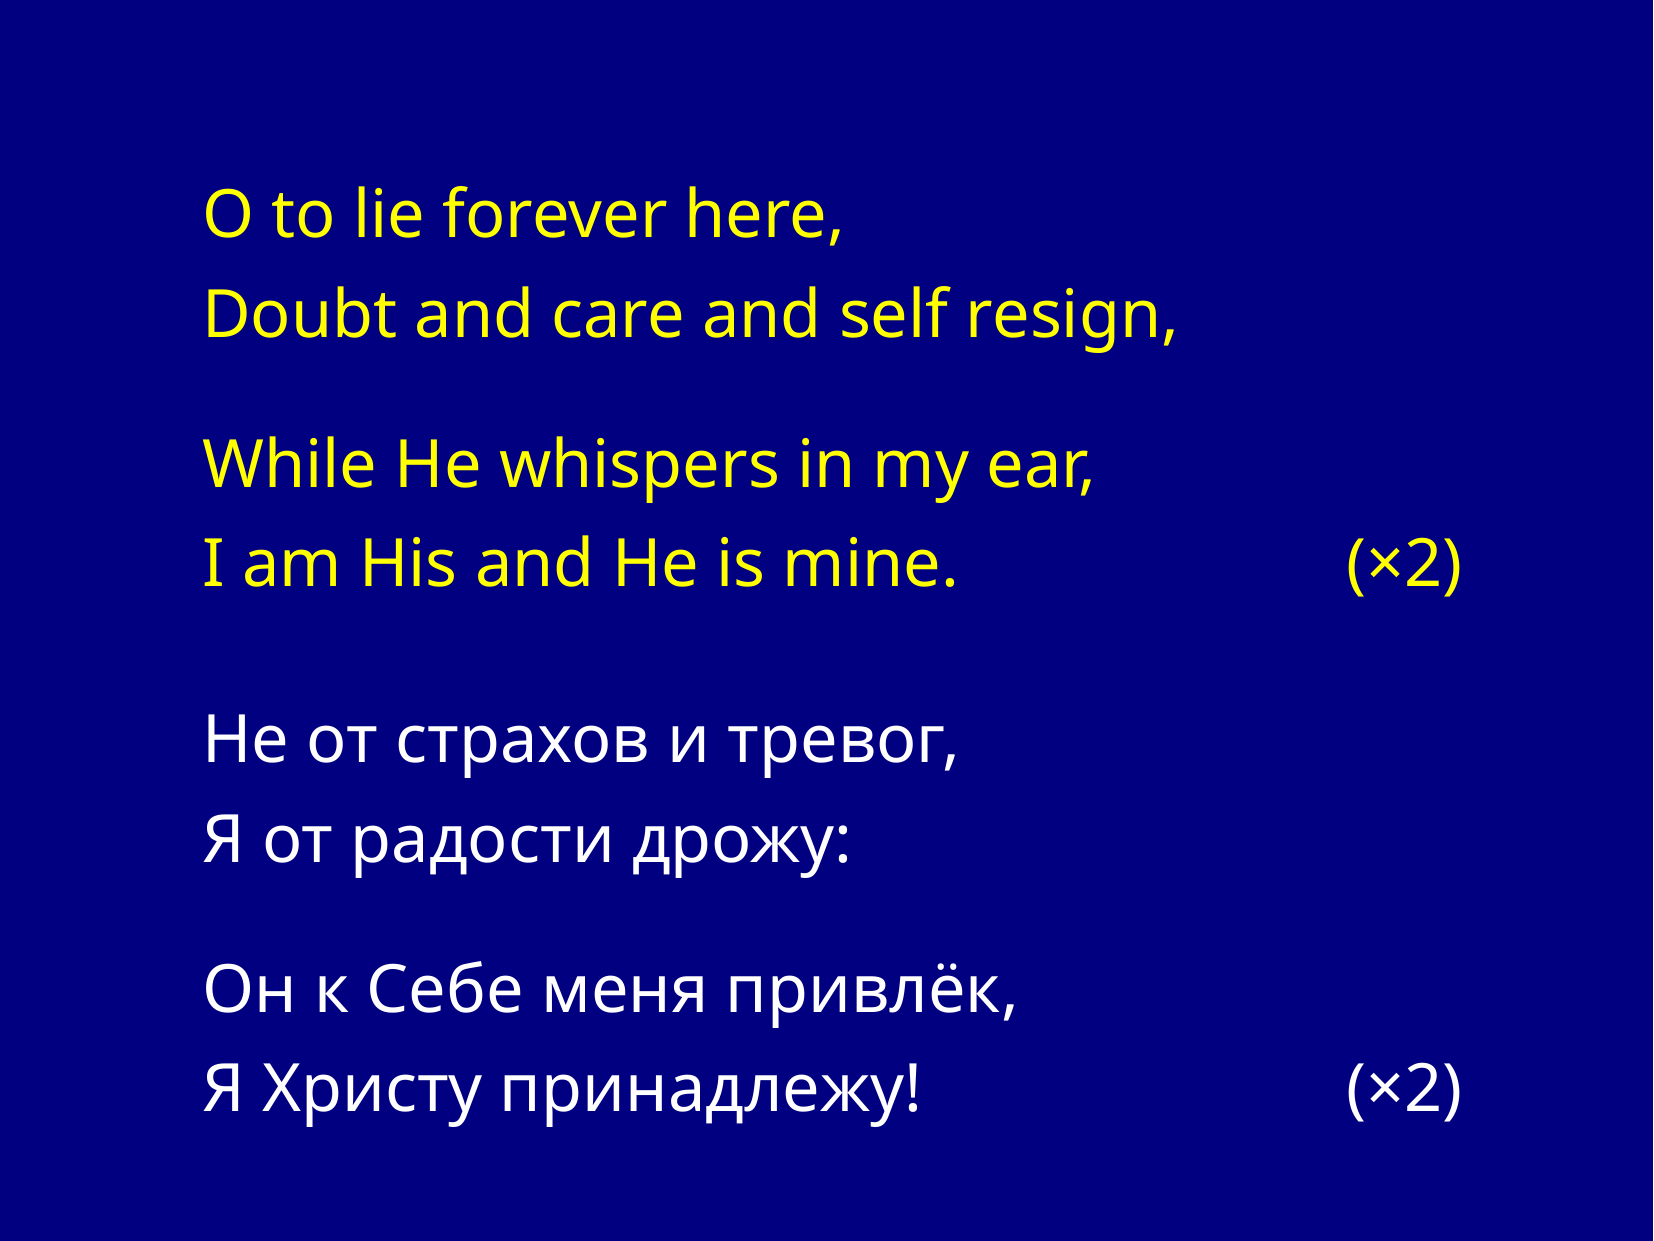

O to lie forever here,
	Doubt and care and self resign,
	While He whispers in my ear,
	I am His and He is mine.	(×2)
	Не от страхов и тревог,
	Я от радости дрожу:
	Он к Себе меня привлёк,
	Я Христу принадлежу!	(×2)